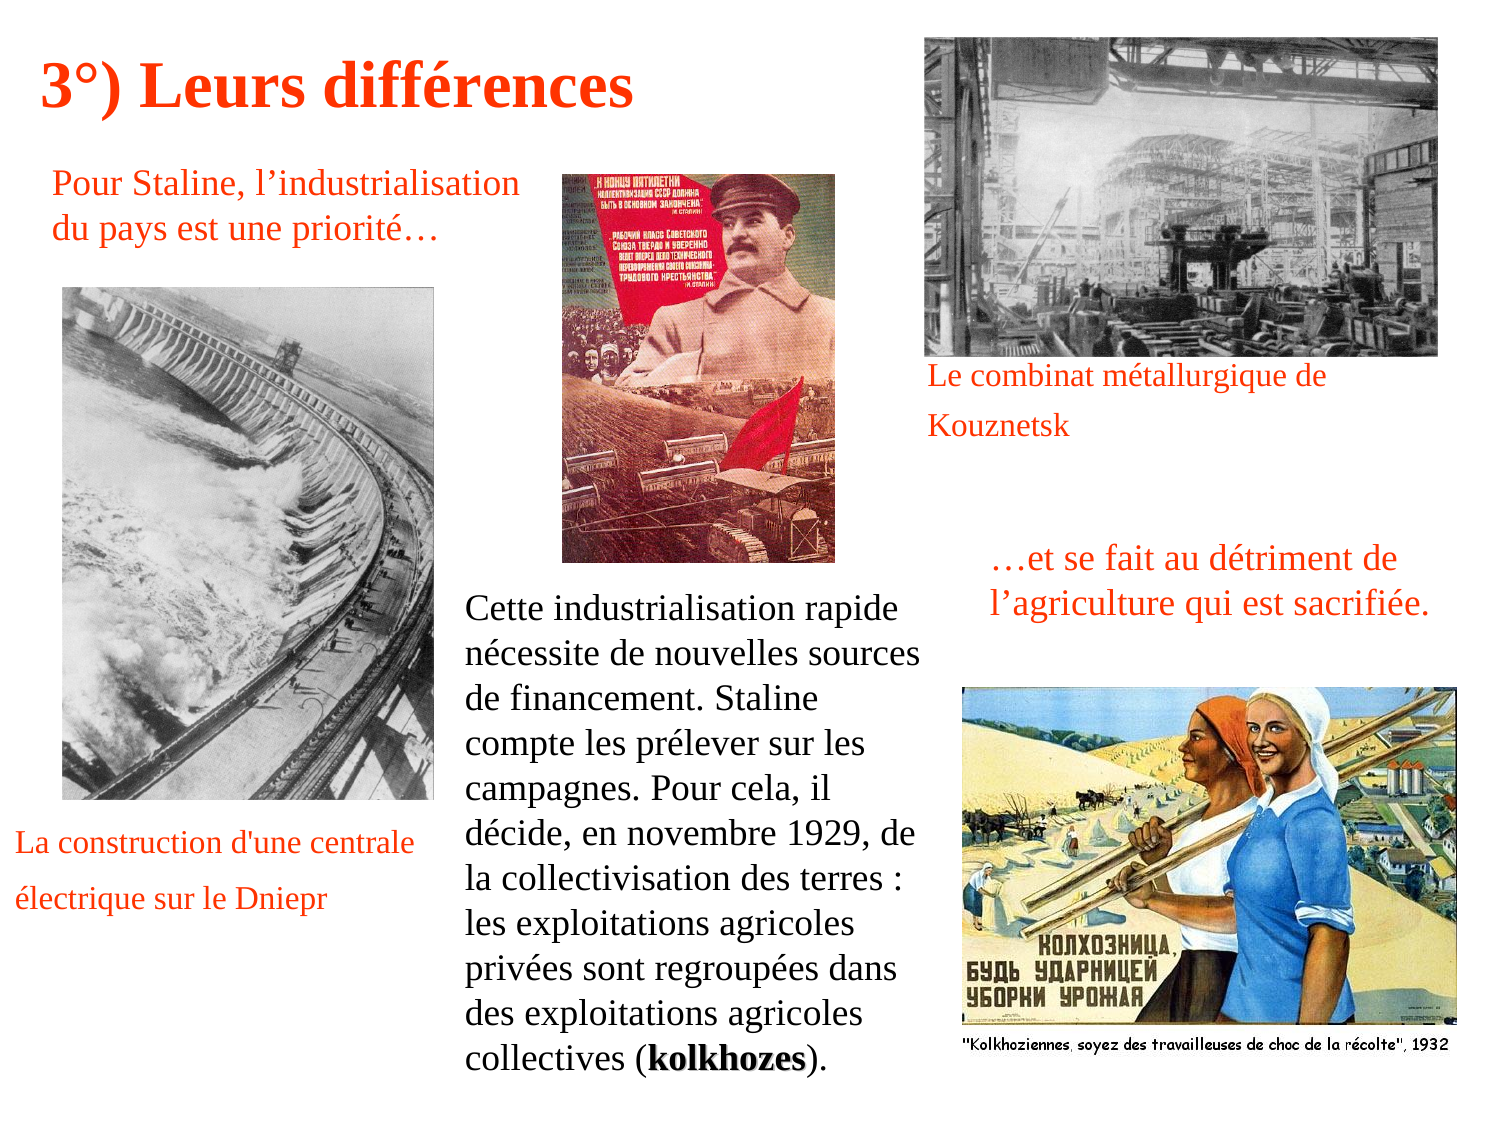

# 3°) Leurs différences
Pour Staline, l’industrialisation
du pays est une priorité…
Le combinat métallurgique de Kouznetsk
…et se fait au détriment de l’agriculture qui est sacrifiée.
Cette industrialisation rapide nécessite de nouvelles sources de financement. Staline compte les prélever sur les campagnes. Pour cela, il décide, en novembre 1929, de la collectivisation des terres : les exploitations agricoles privées sont regroupées dans des exploitations agricoles collectives (kolkhozes).
La construction d'une centrale électrique sur le Dniepr